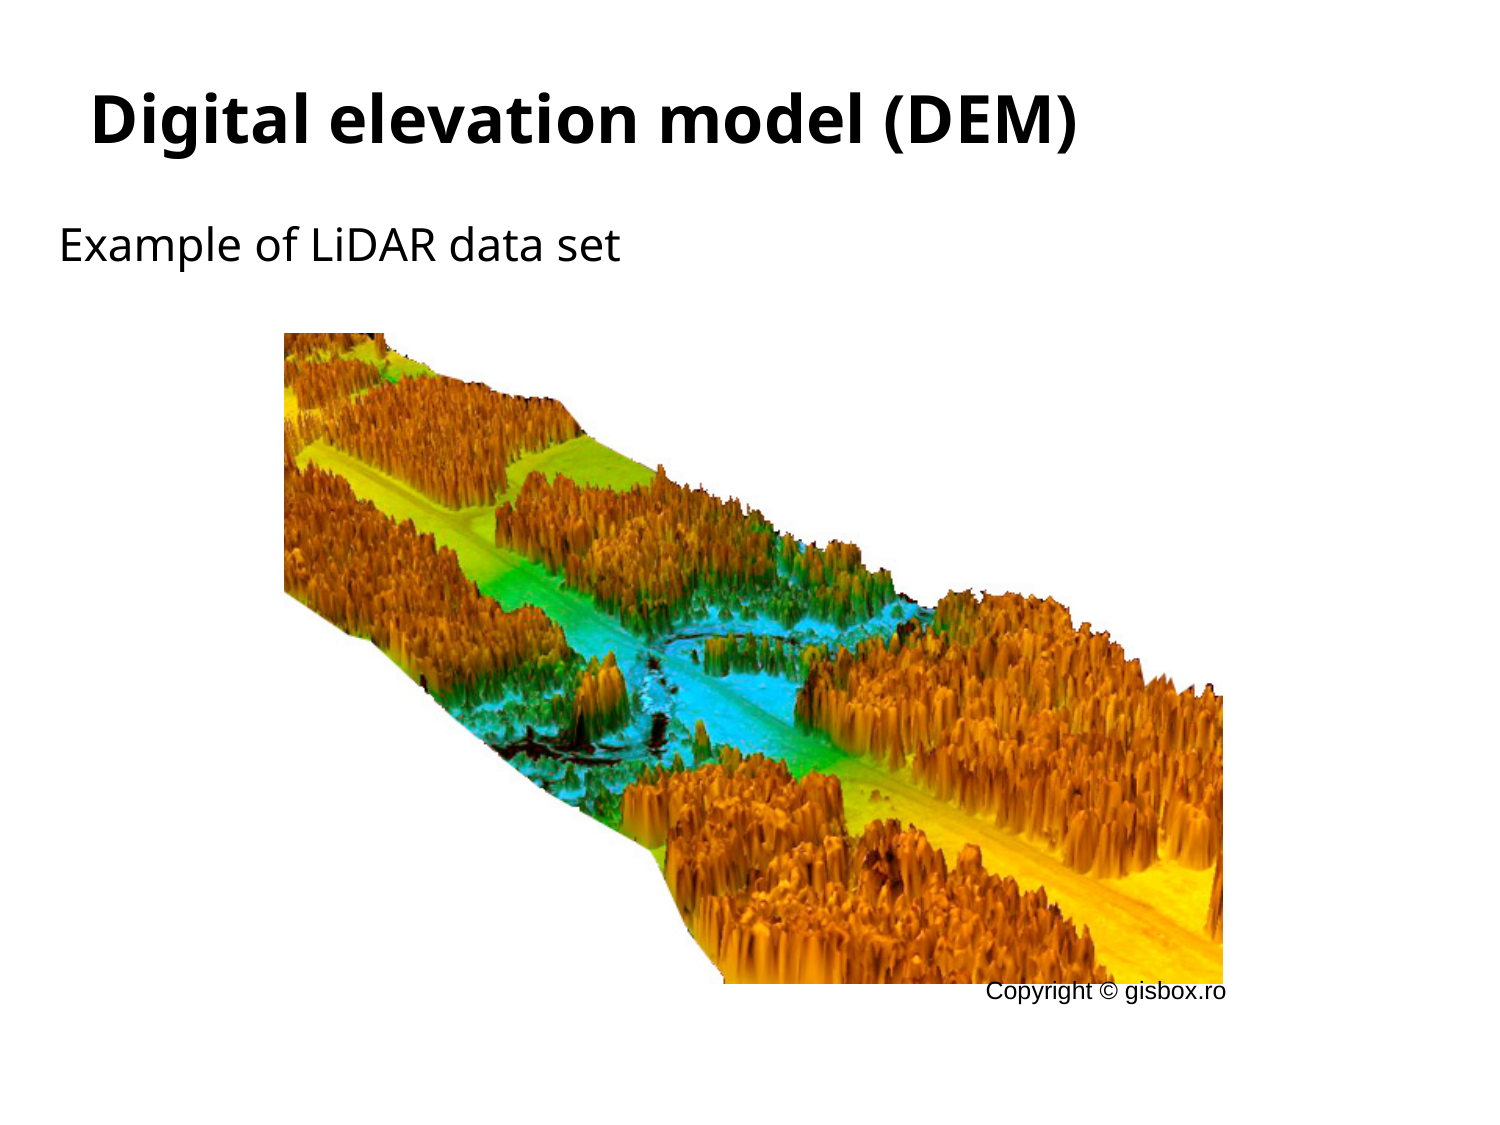

Digital elevation model (DEM)
Example of LiDAR data set
Copyright © gisbox.ro